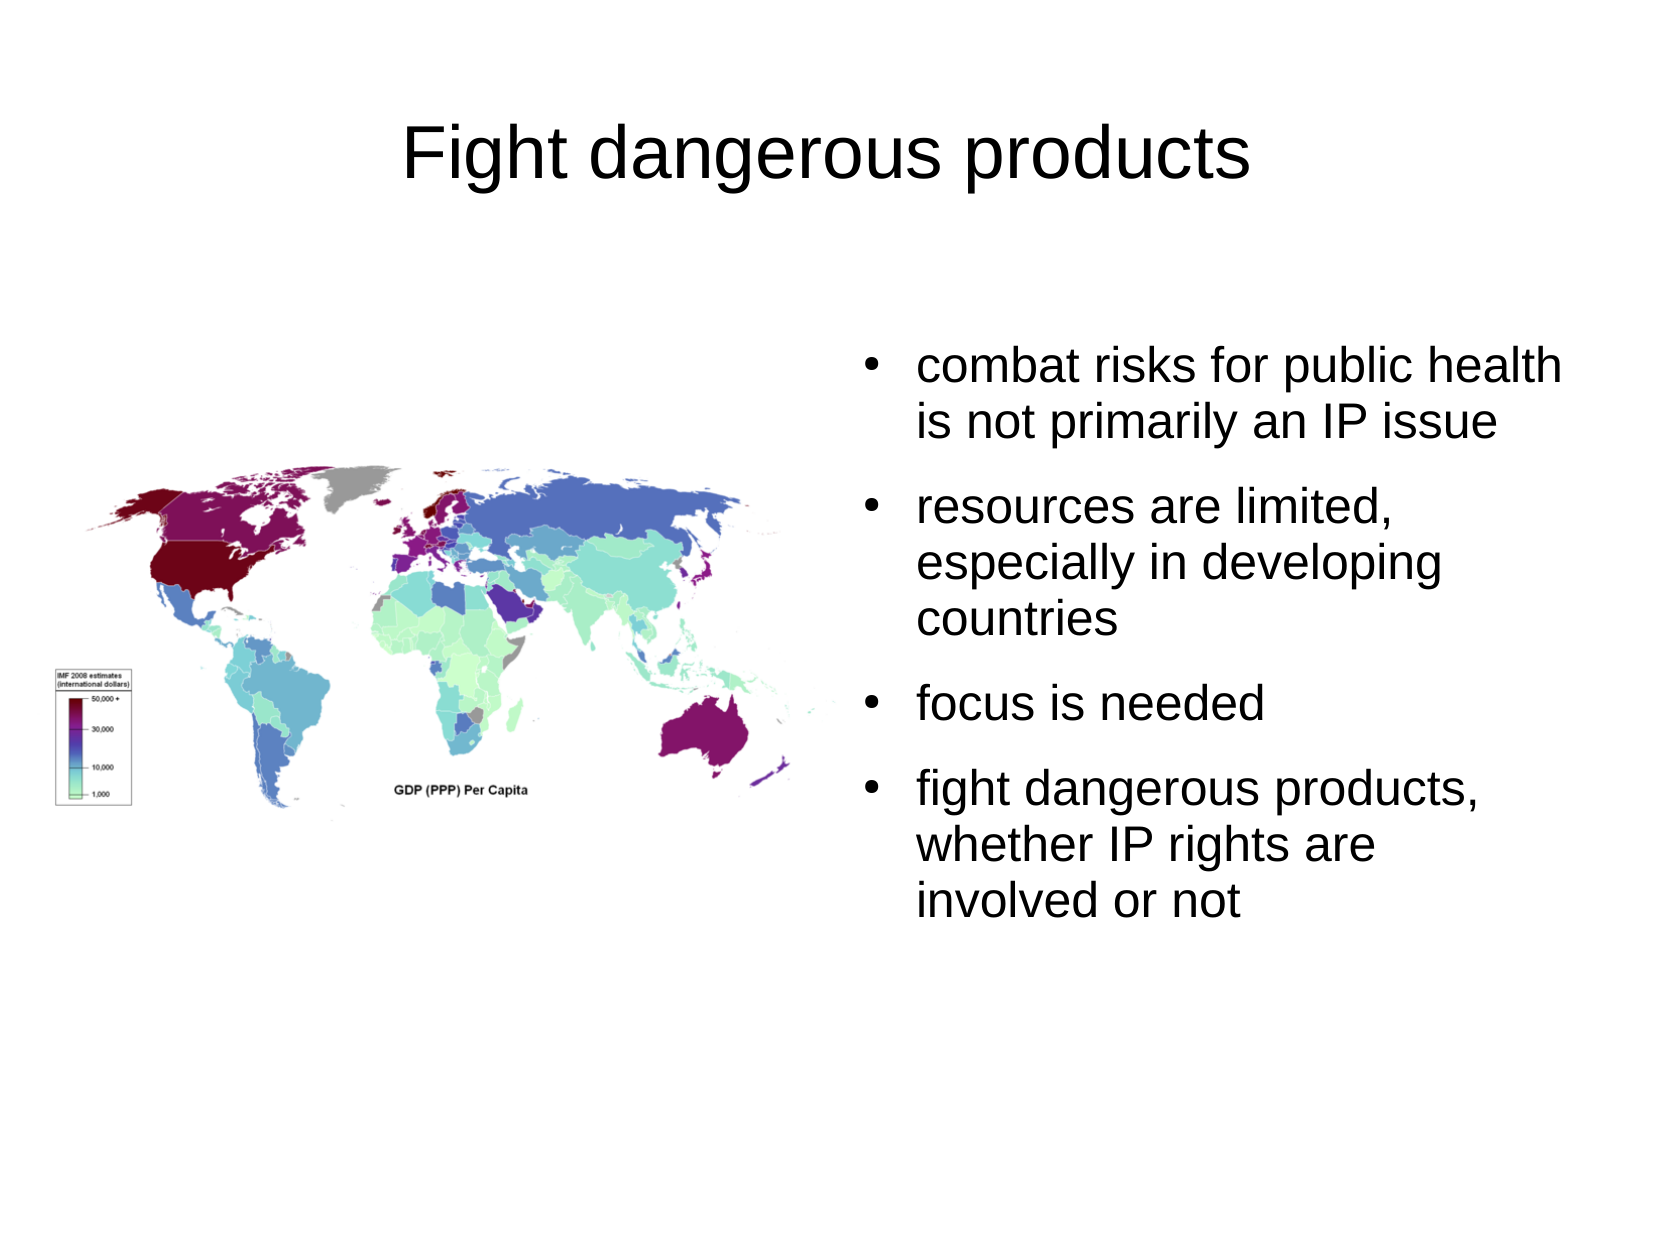

# Fight dangerous products
combat risks for public health is not primarily an IP issue
resources are limited, especially in developing countries
focus is needed
fight dangerous products, whether IP rights are involved or not